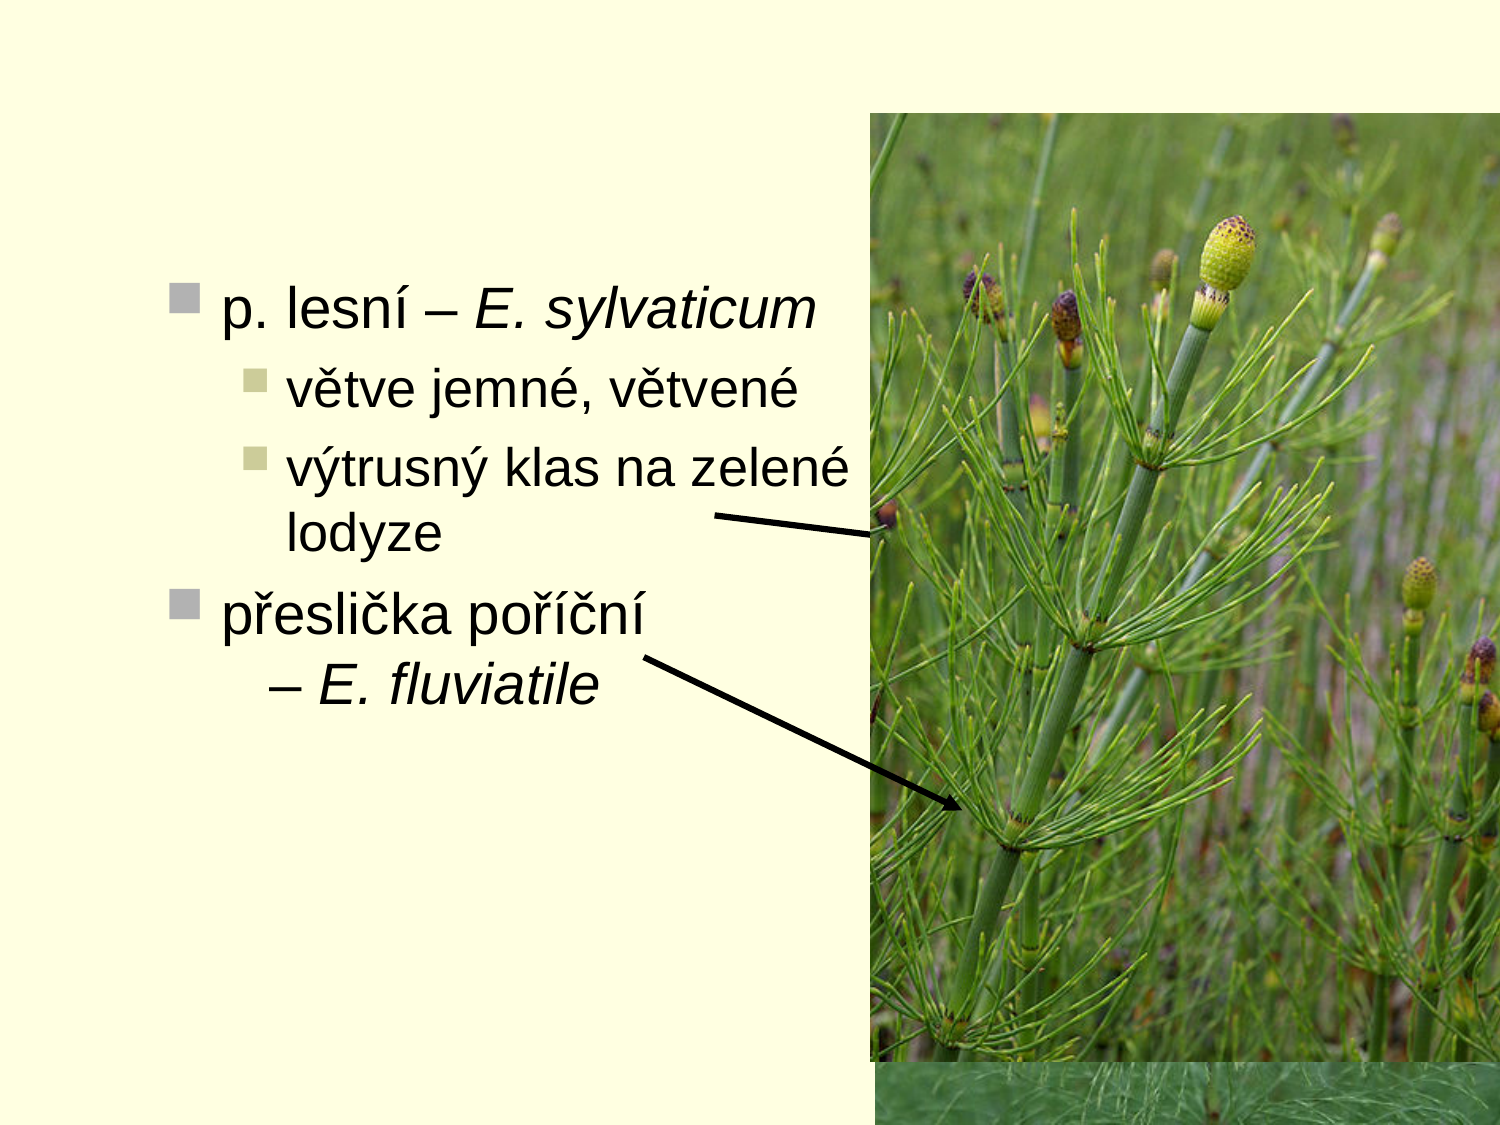

#
p. lesní – E. sylvaticum
větve jemné, větvené
výtrusný klas na zelené lodyze
přeslička poříční – E. fluviatile